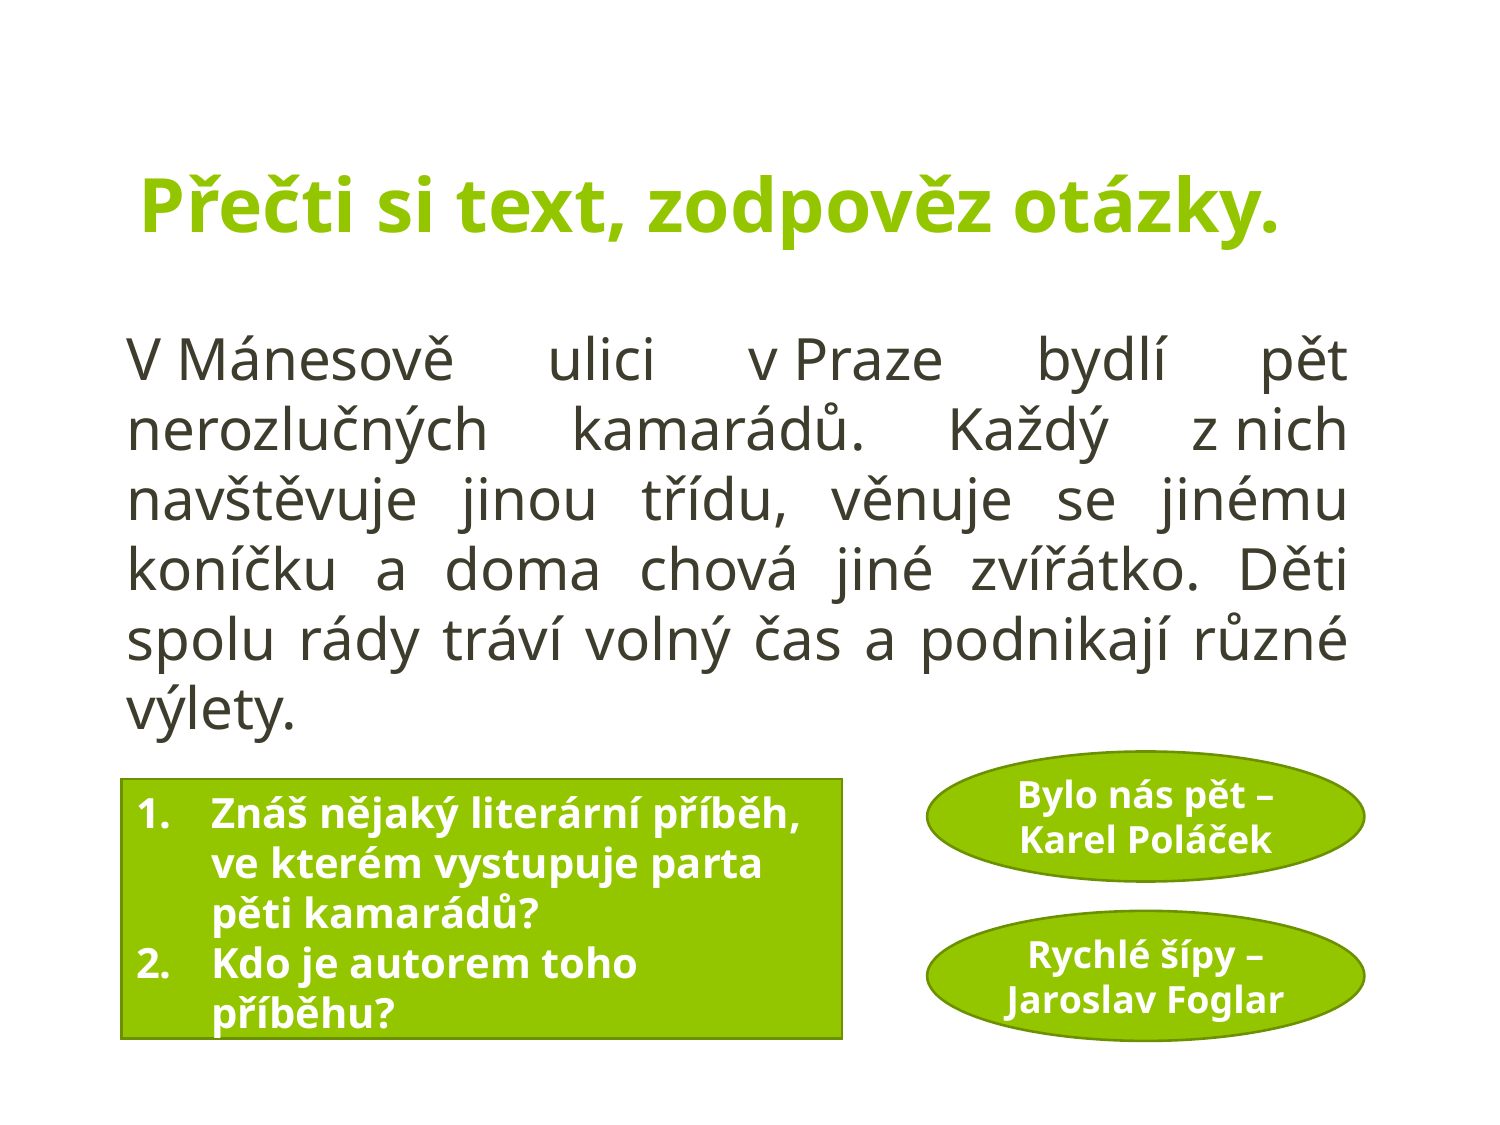

# Přečti si text, zodpověz otázky.
V Mánesově ulici v Praze bydlí pět nerozlučných kamarádů. Každý z nich navštěvuje jinou třídu, věnuje se jinému koníčku a doma chová jiné zvířátko. Děti spolu rády tráví volný čas a podnikají různé výlety.
Bylo nás pět – Karel Poláček
Znáš nějaký literární příběh, ve kterém vystupuje parta pěti kamarádů?
Kdo je autorem toho příběhu?
Rychlé šípy – Jaroslav Foglar